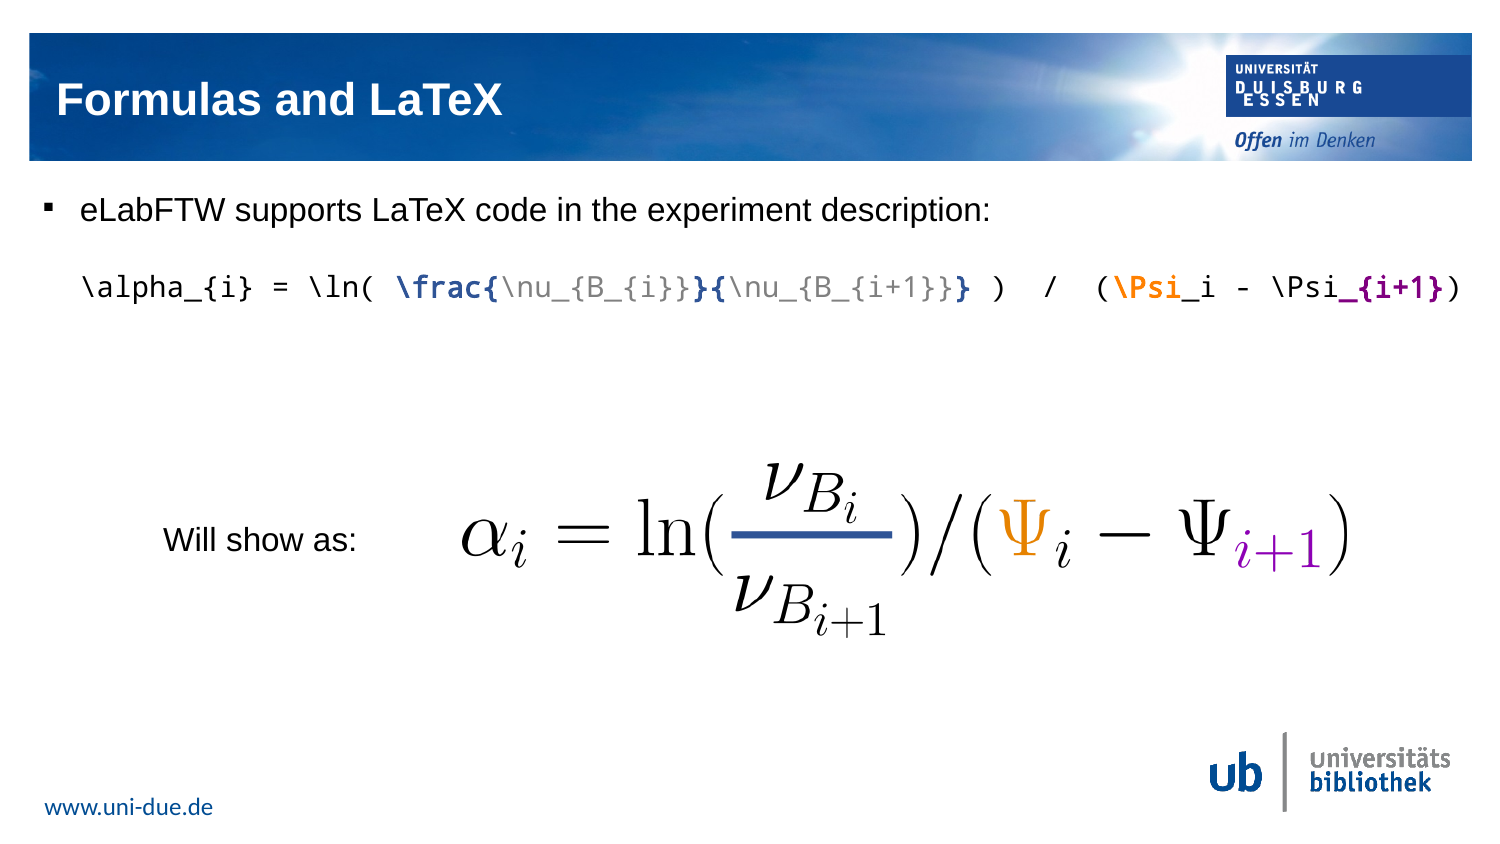

Formulas and LaTeX
eLabFTW supports LaTeX code in the experiment description:
 \alpha_{i} = \ln( \frac{\nu_{B_{i}}}{\nu_{B_{i+1}}} ) / (\Psi_i - \Psi_{i+1})
 Will show as:
www.uni-due.de